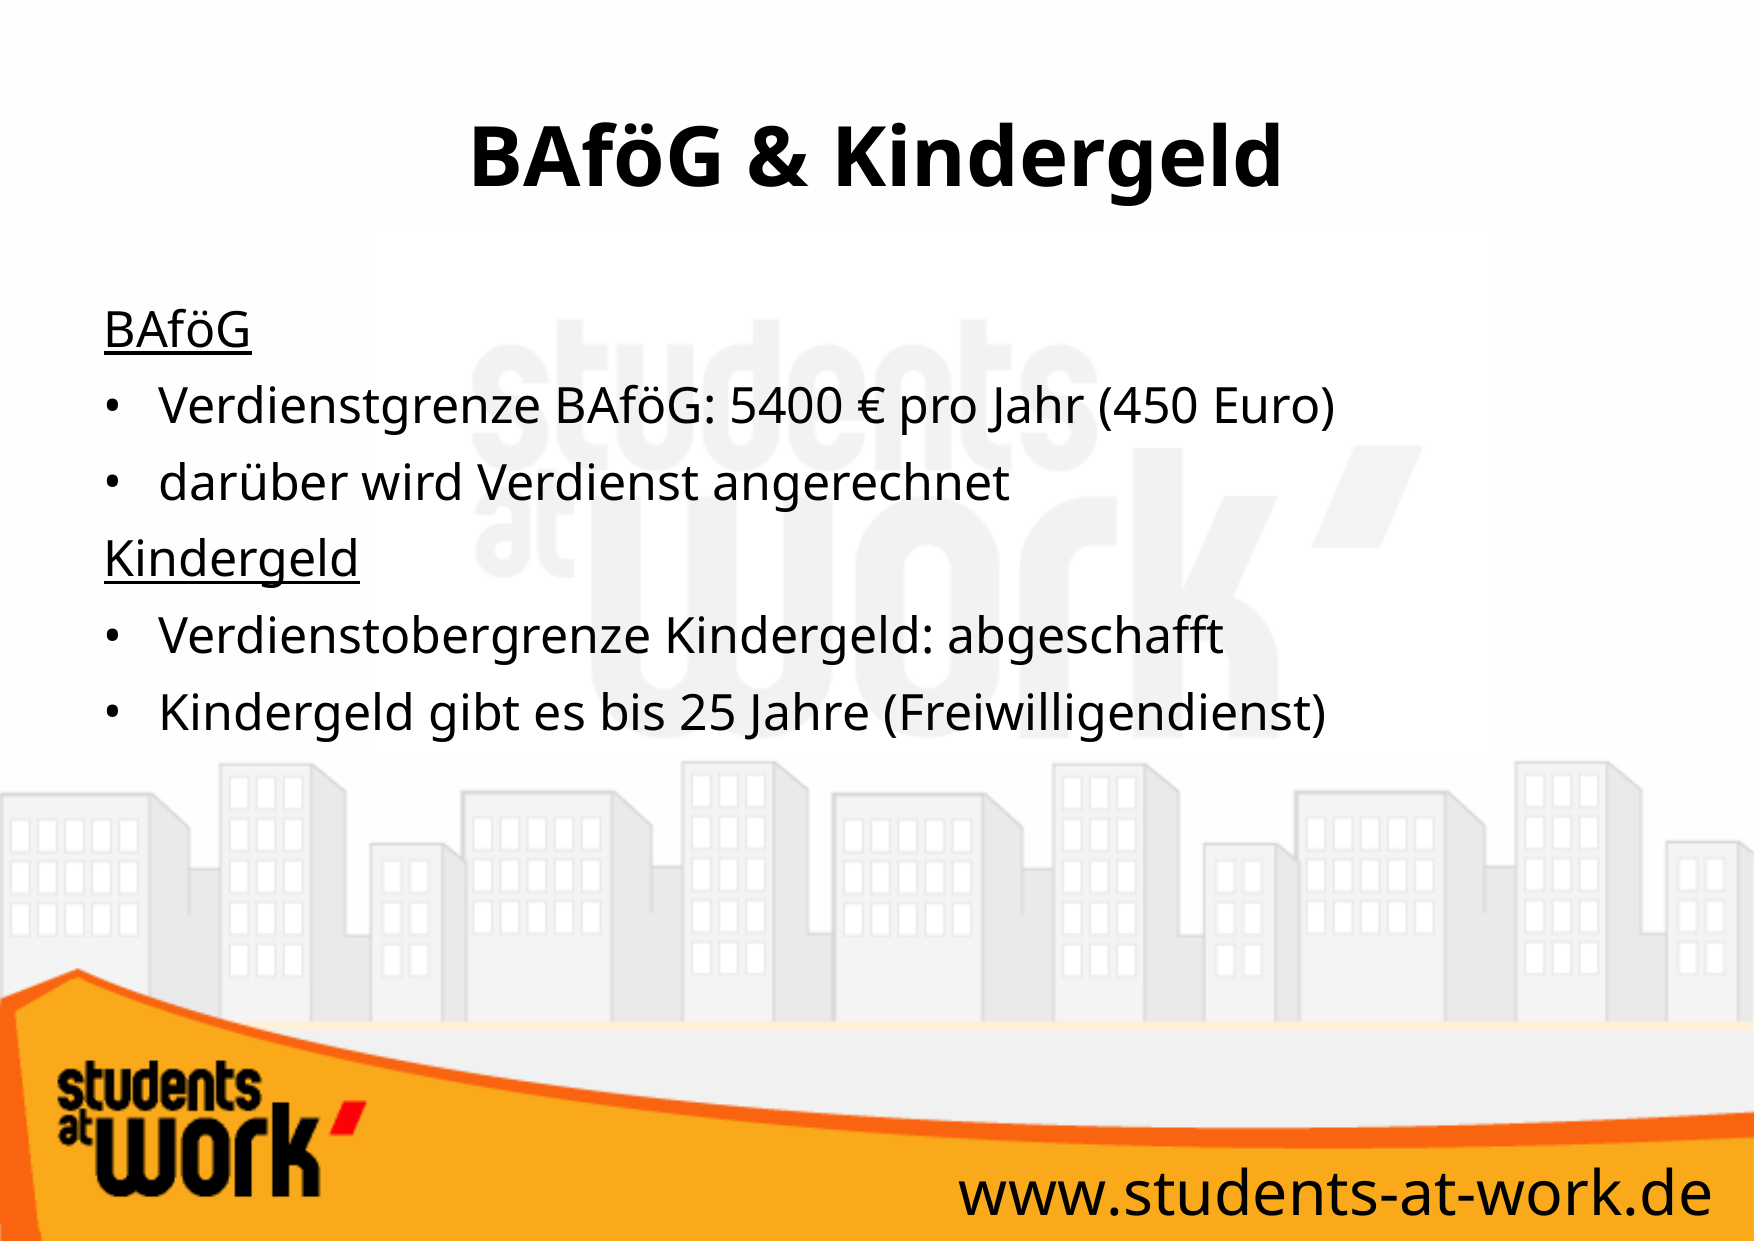

# BAföG & Kindergeld
BAföG
Verdienstgrenze BAföG: 5400 € pro Jahr (450 Euro)
darüber wird Verdienst angerechnet
Kindergeld
Verdienstobergrenze Kindergeld: abgeschafft
Kindergeld gibt es bis 25 Jahre (Freiwilligendienst)
www.students-at-work.de